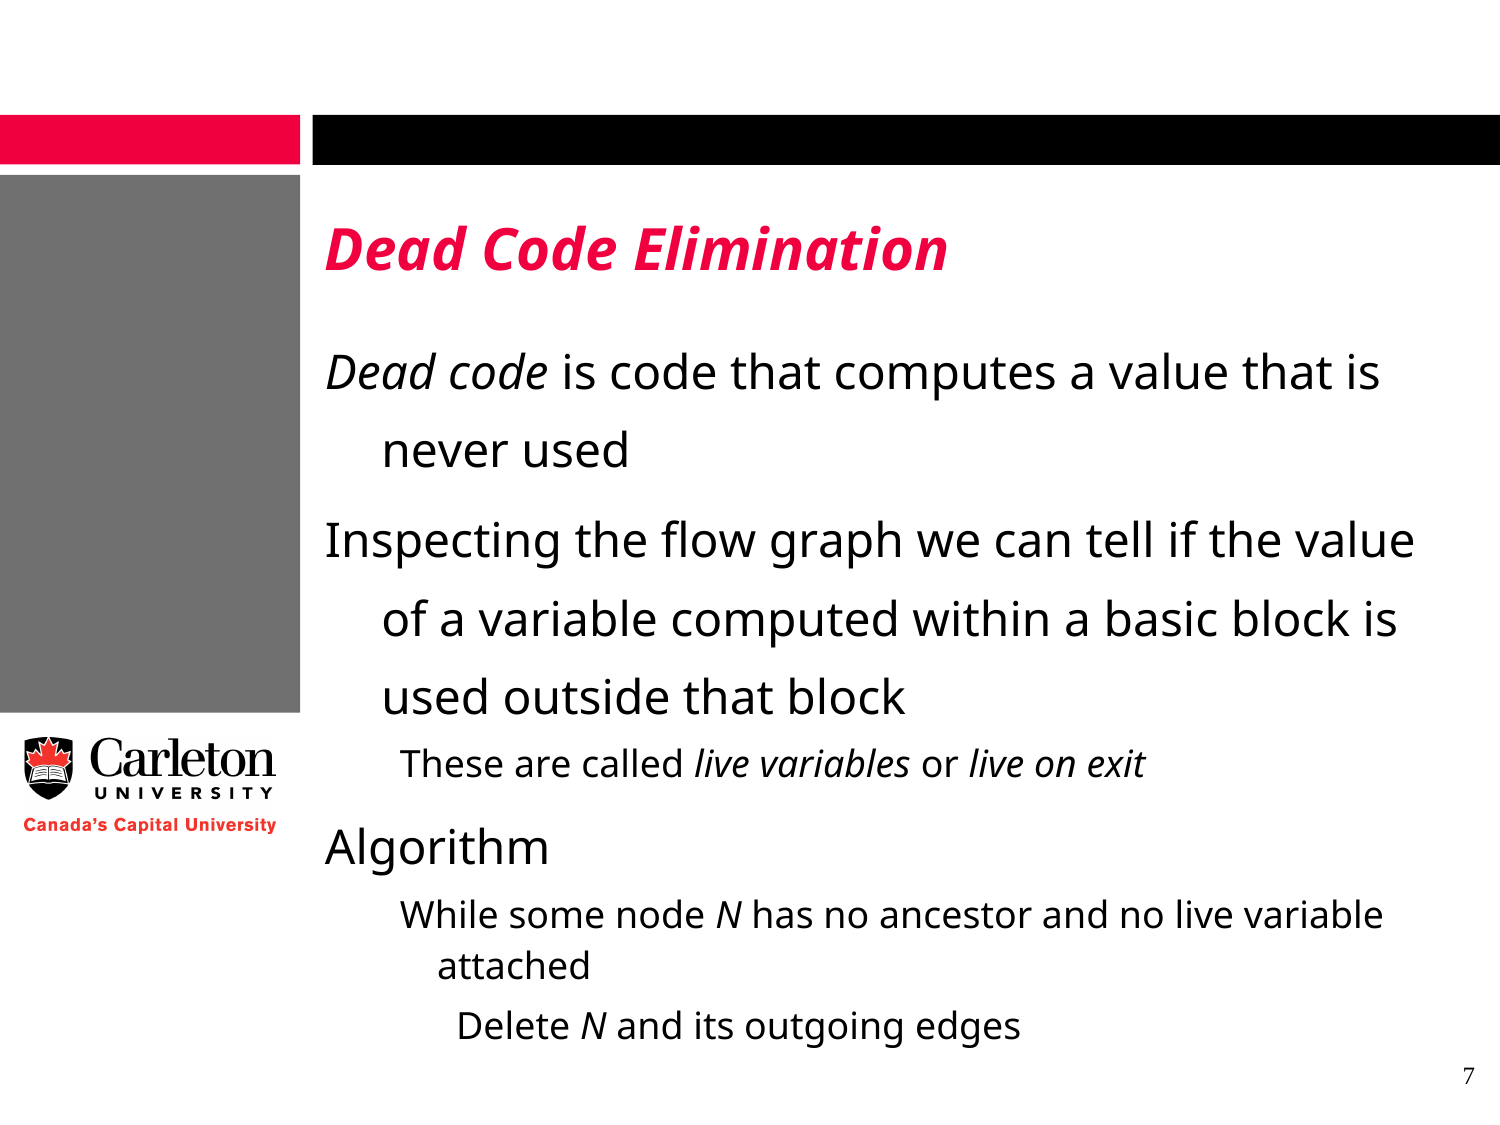

# Dead Code Elimination
Dead code is code that computes a value that is never used
Inspecting the flow graph we can tell if the value of a variable computed within a basic block is used outside that block
These are called live variables or live on exit
Algorithm
While some node N has no ancestor and no live variable attached
Delete N and its outgoing edges
7